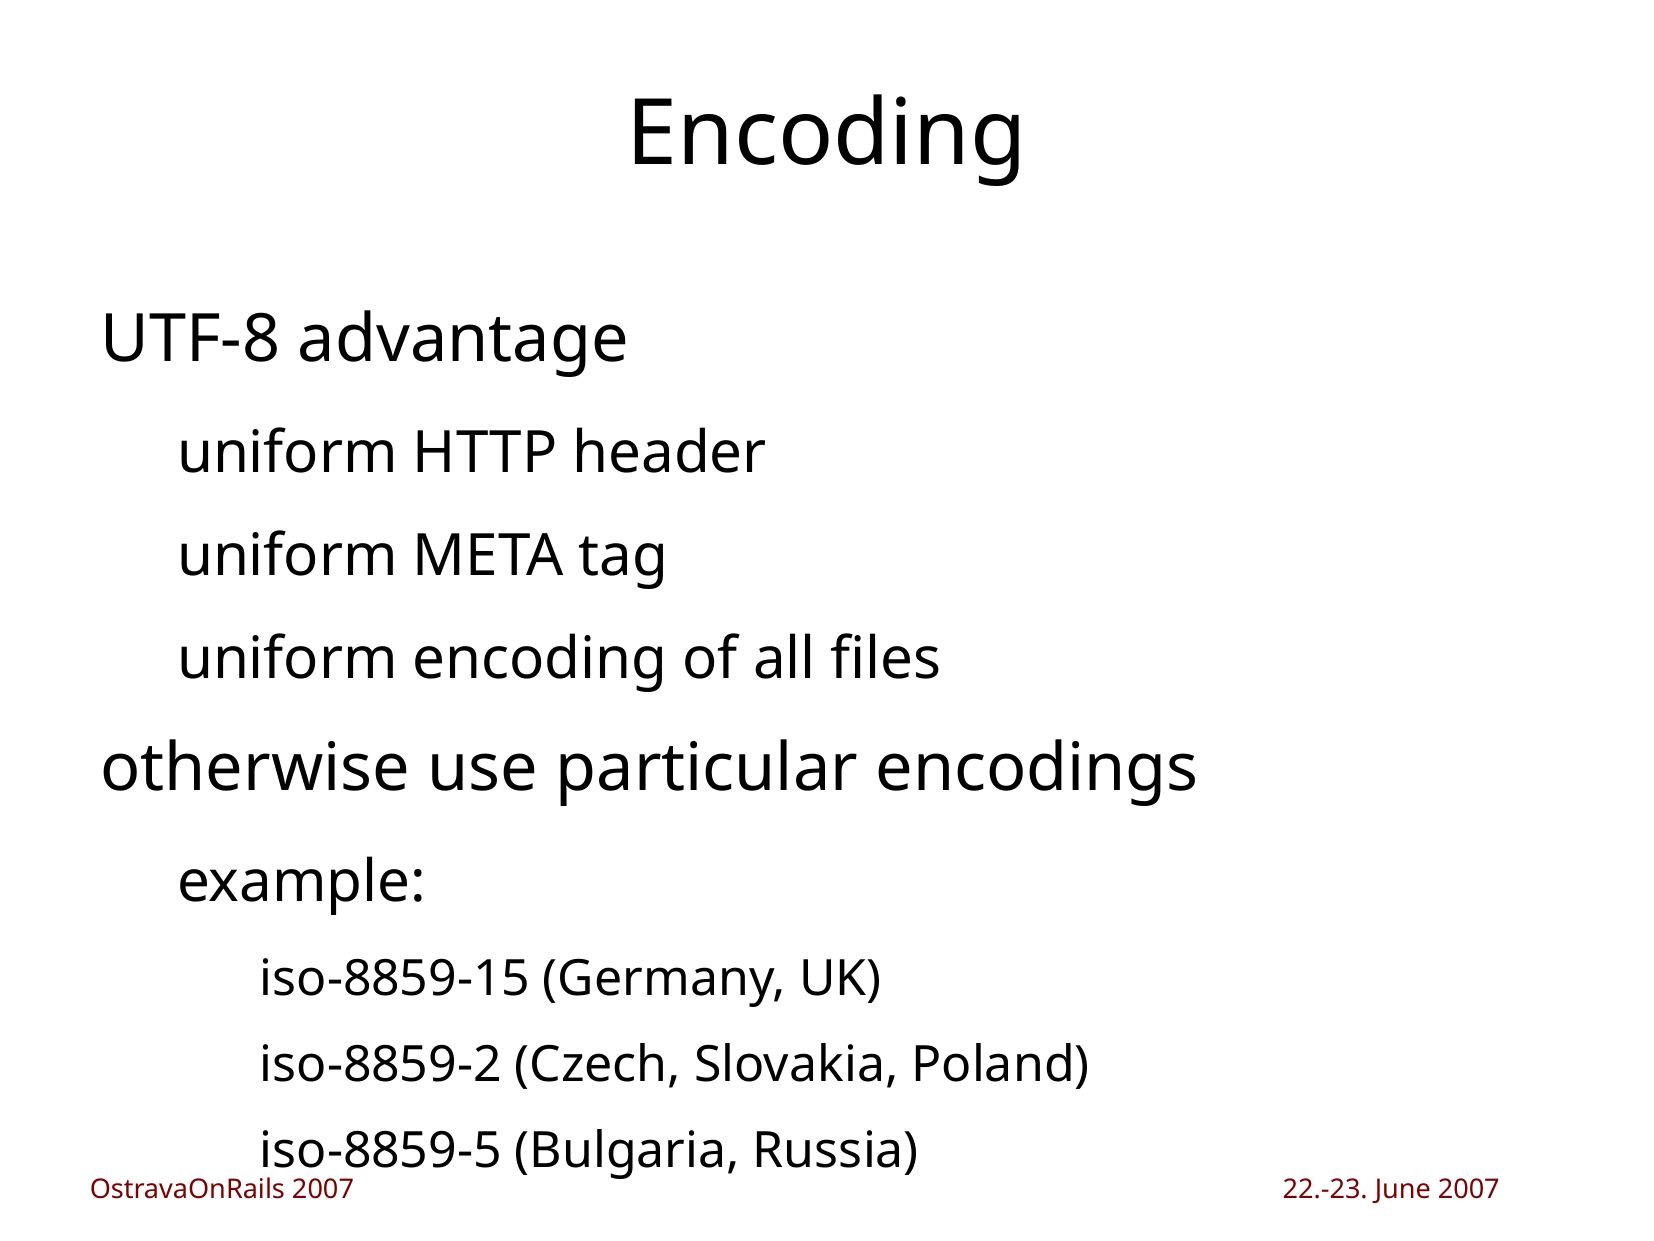

# Encoding
UTF-8 advantage
uniform HTTP header
uniform META tag
uniform encoding of all files
otherwise use particular encodings
example:
iso-8859-15 (Germany, UK)
iso-8859-2 (Czech, Slovakia, Poland)
iso-8859-5 (Bulgaria, Russia)